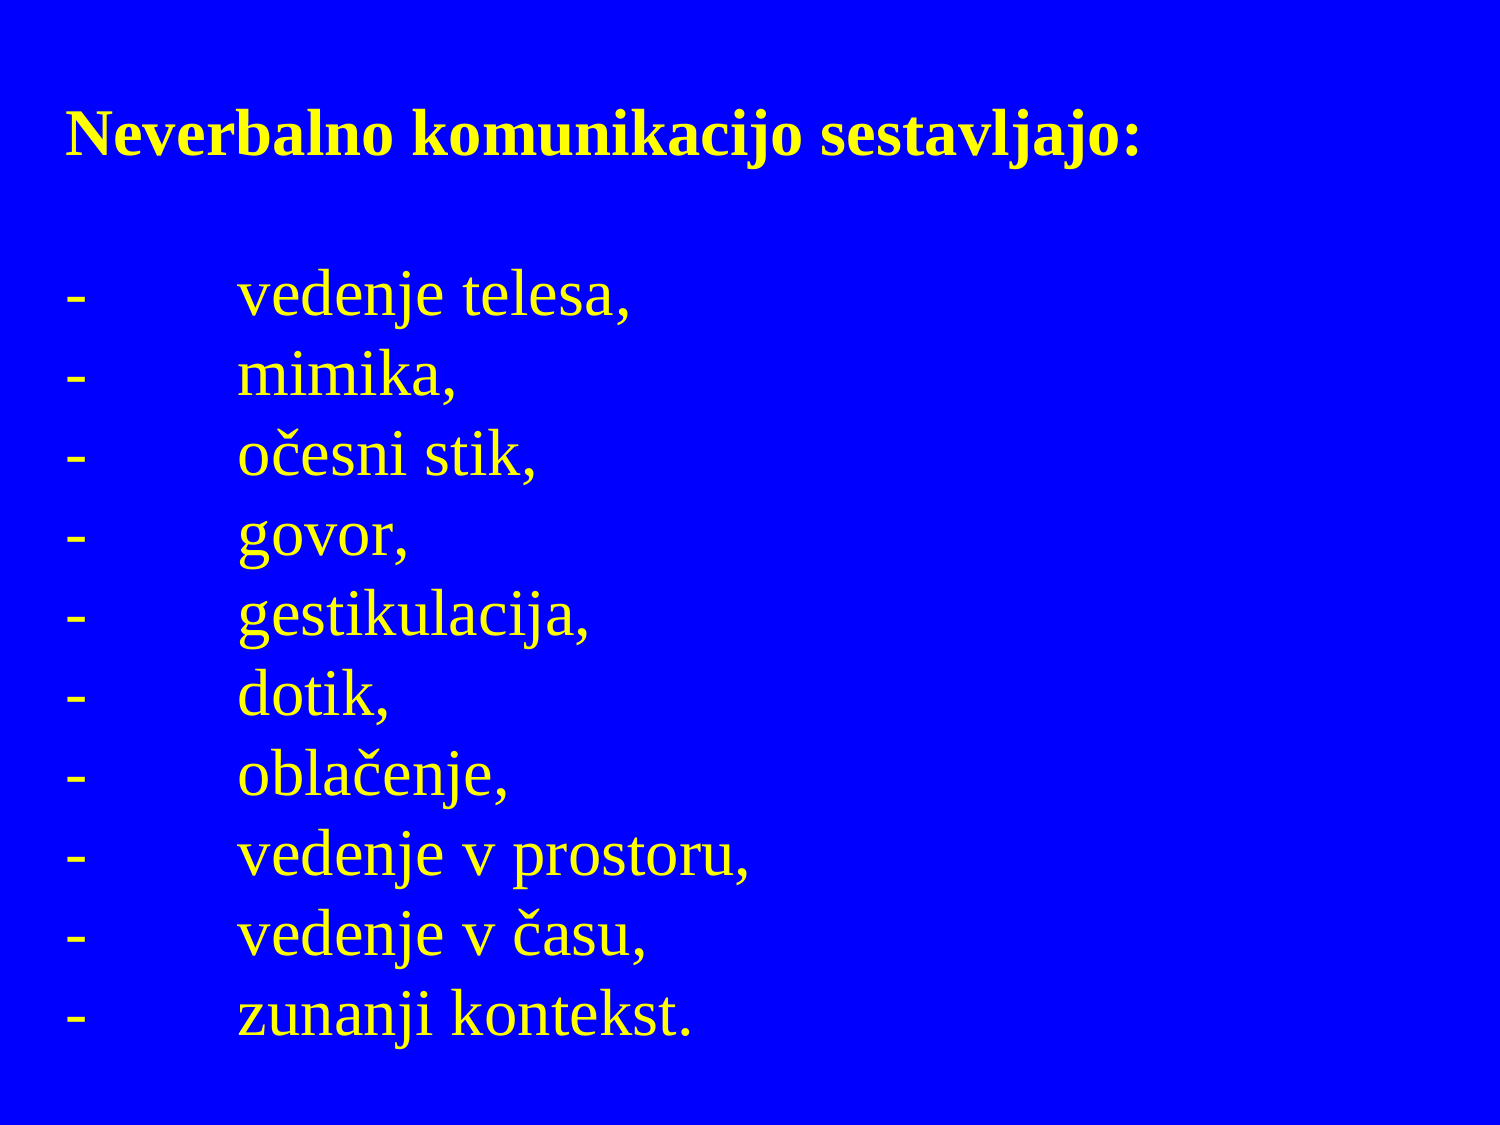

# Neverbalno komunikacijo sestavljajo:   -         vedenje telesa, -         mimika, -         očesni stik, -         govor, -         gestikulacija, -         dotik, -         oblačenje, -         vedenje v prostoru, -         vedenje v času, -         zunanji kontekst.